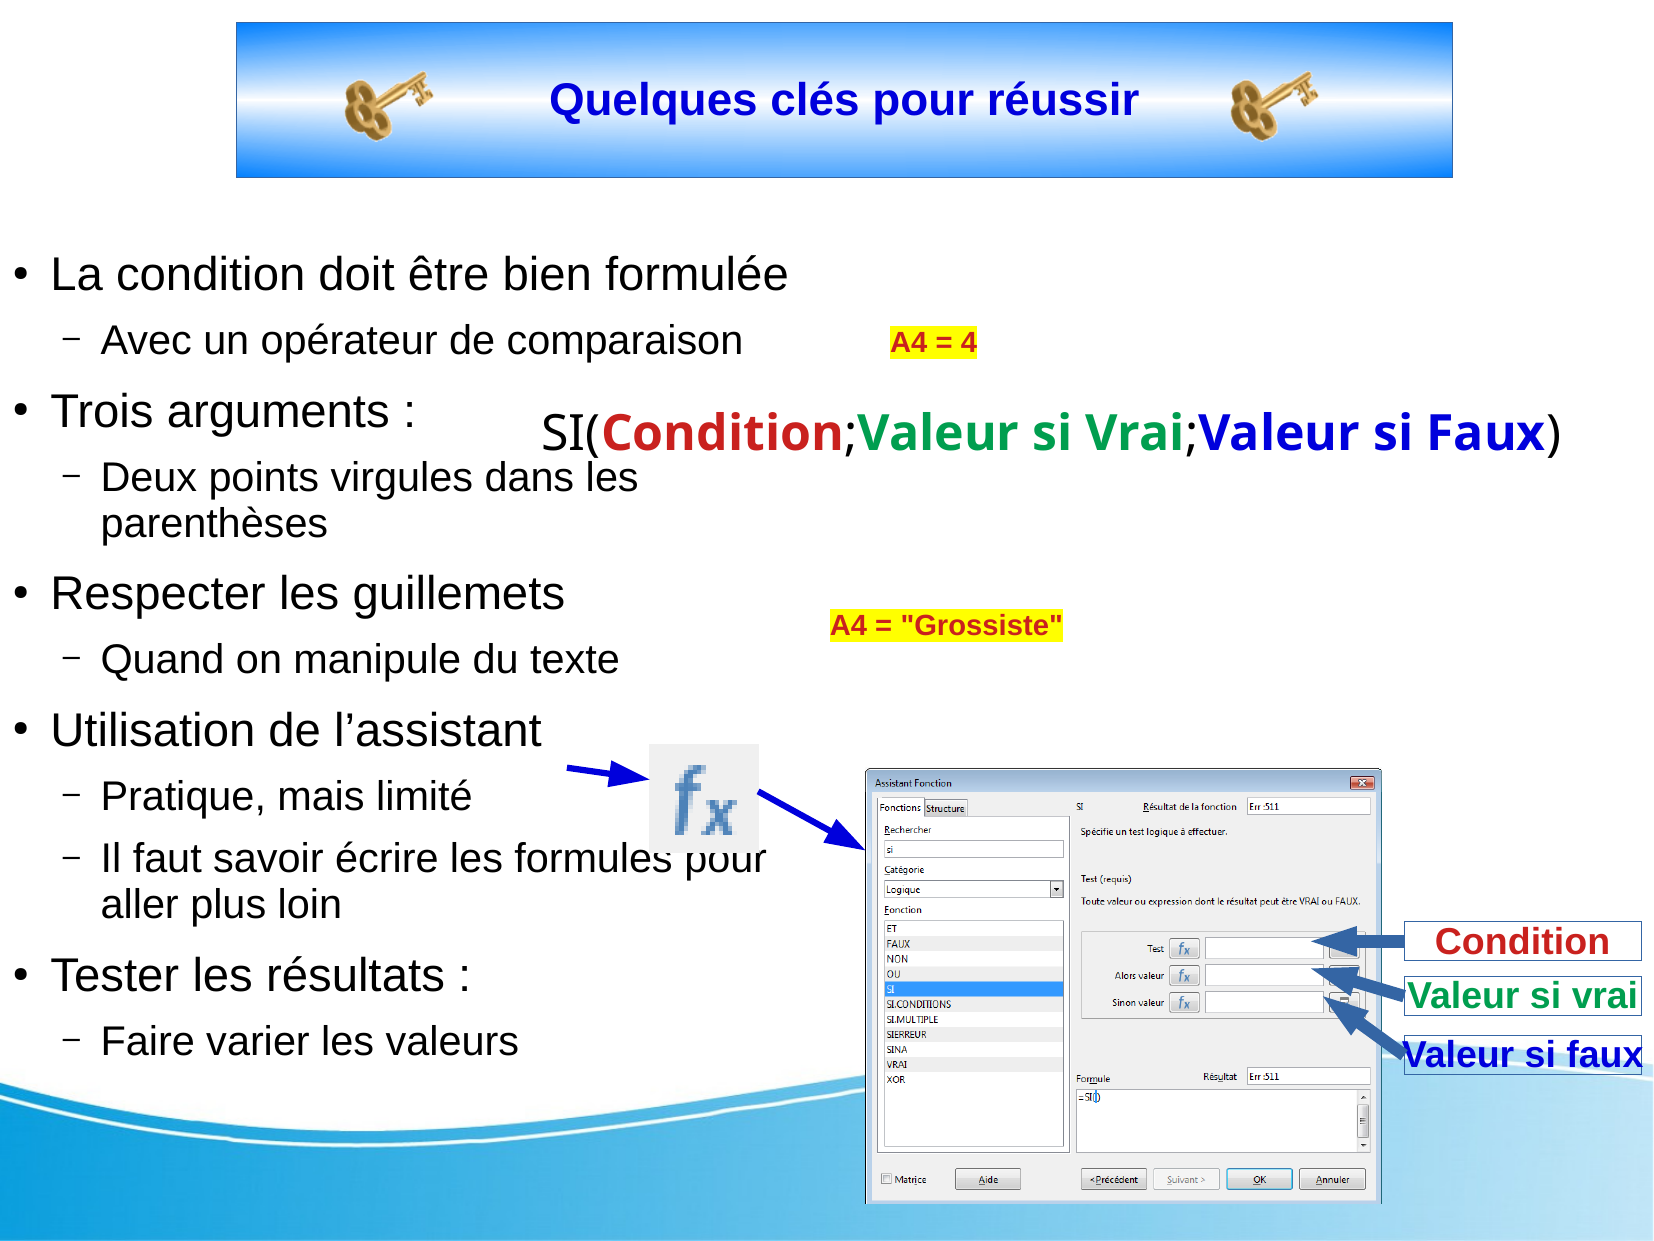

Valeur si Faux
Quelques clés pour réussir
# La condition doit être bien formulée
Avec un opérateur de comparaison
Trois arguments :
Deux points virgules dans les parenthèses
Respecter les guillemets
Quand on manipule du texte
Utilisation de l’assistant
Pratique, mais limité
Il faut savoir écrire les formules pour aller plus loin
Tester les résultats :
Faire varier les valeurs
A4 = 4
SI(Condition;Valeur si Vrai;Valeur si Faux)
A4 = "Grossiste"
Condition
Valeur si vrai
Valeur si faux